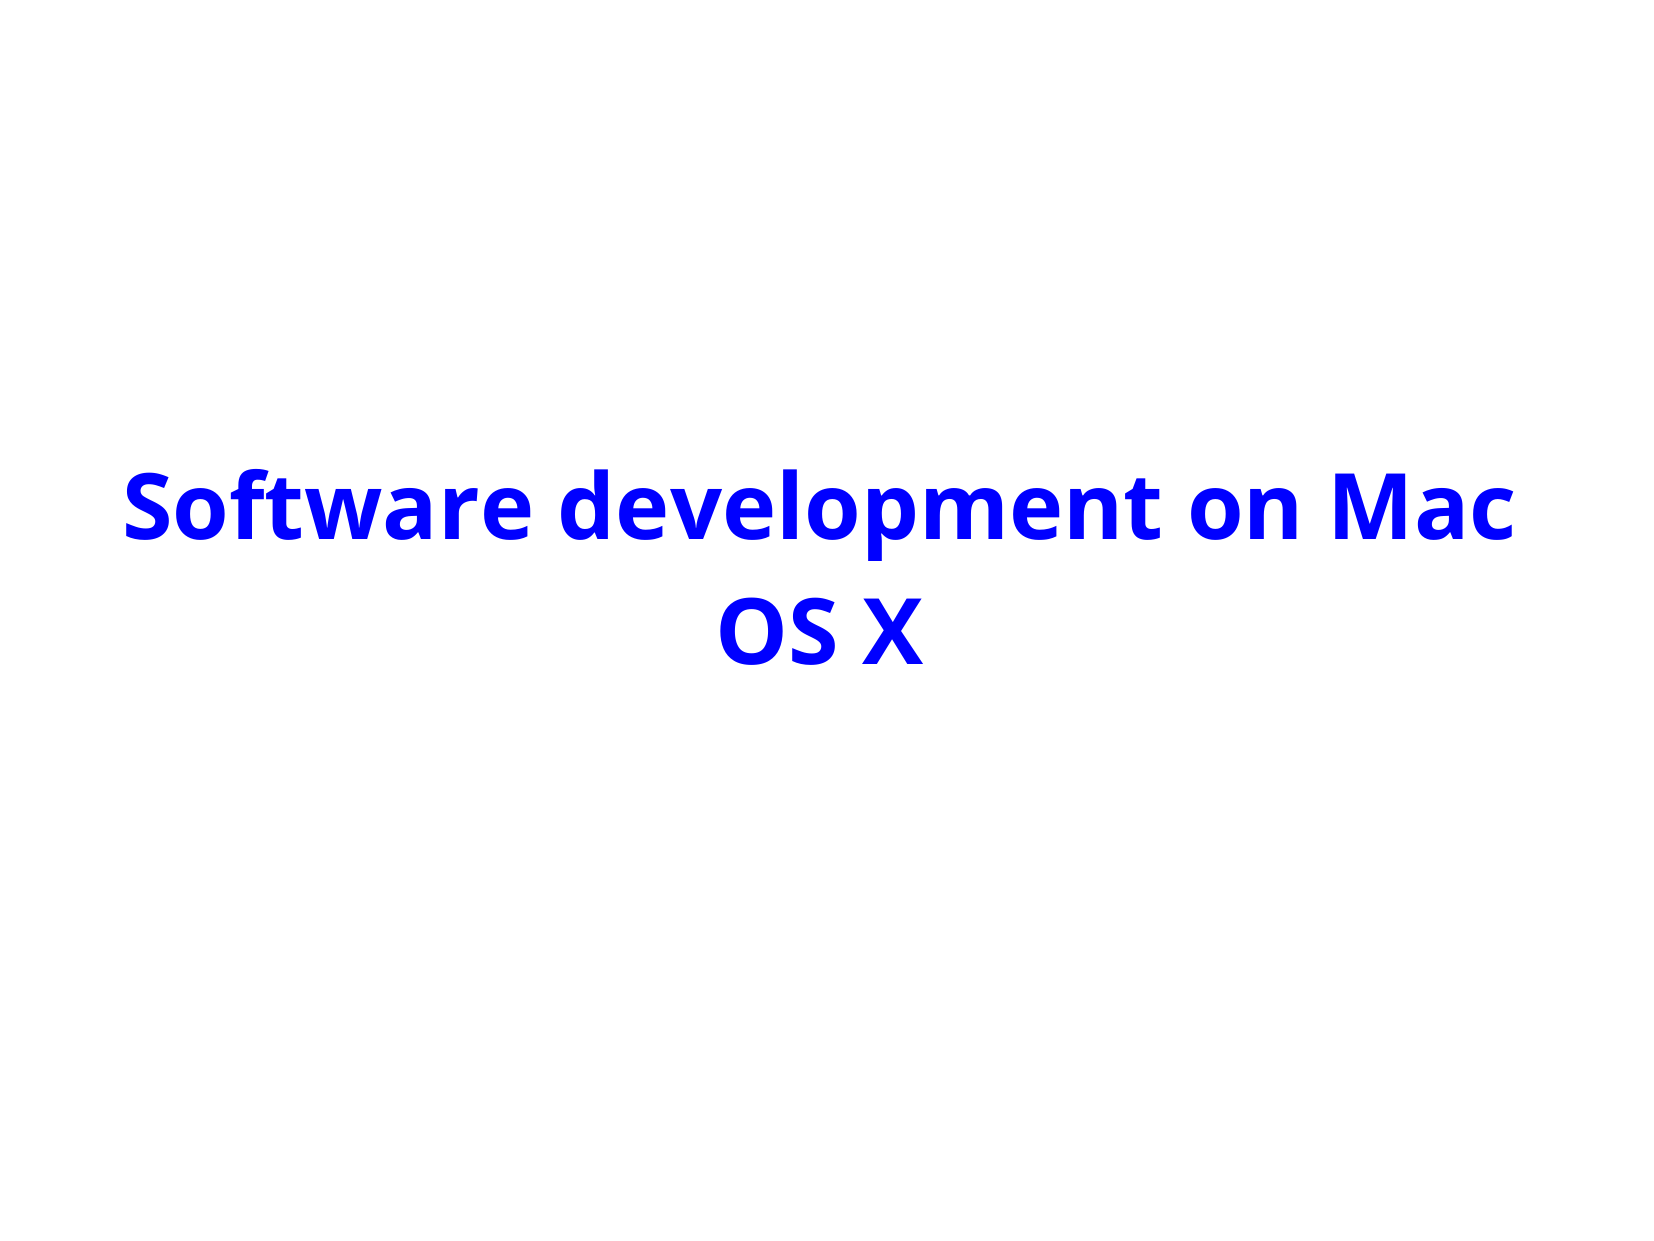

# Software development on Mac OS X